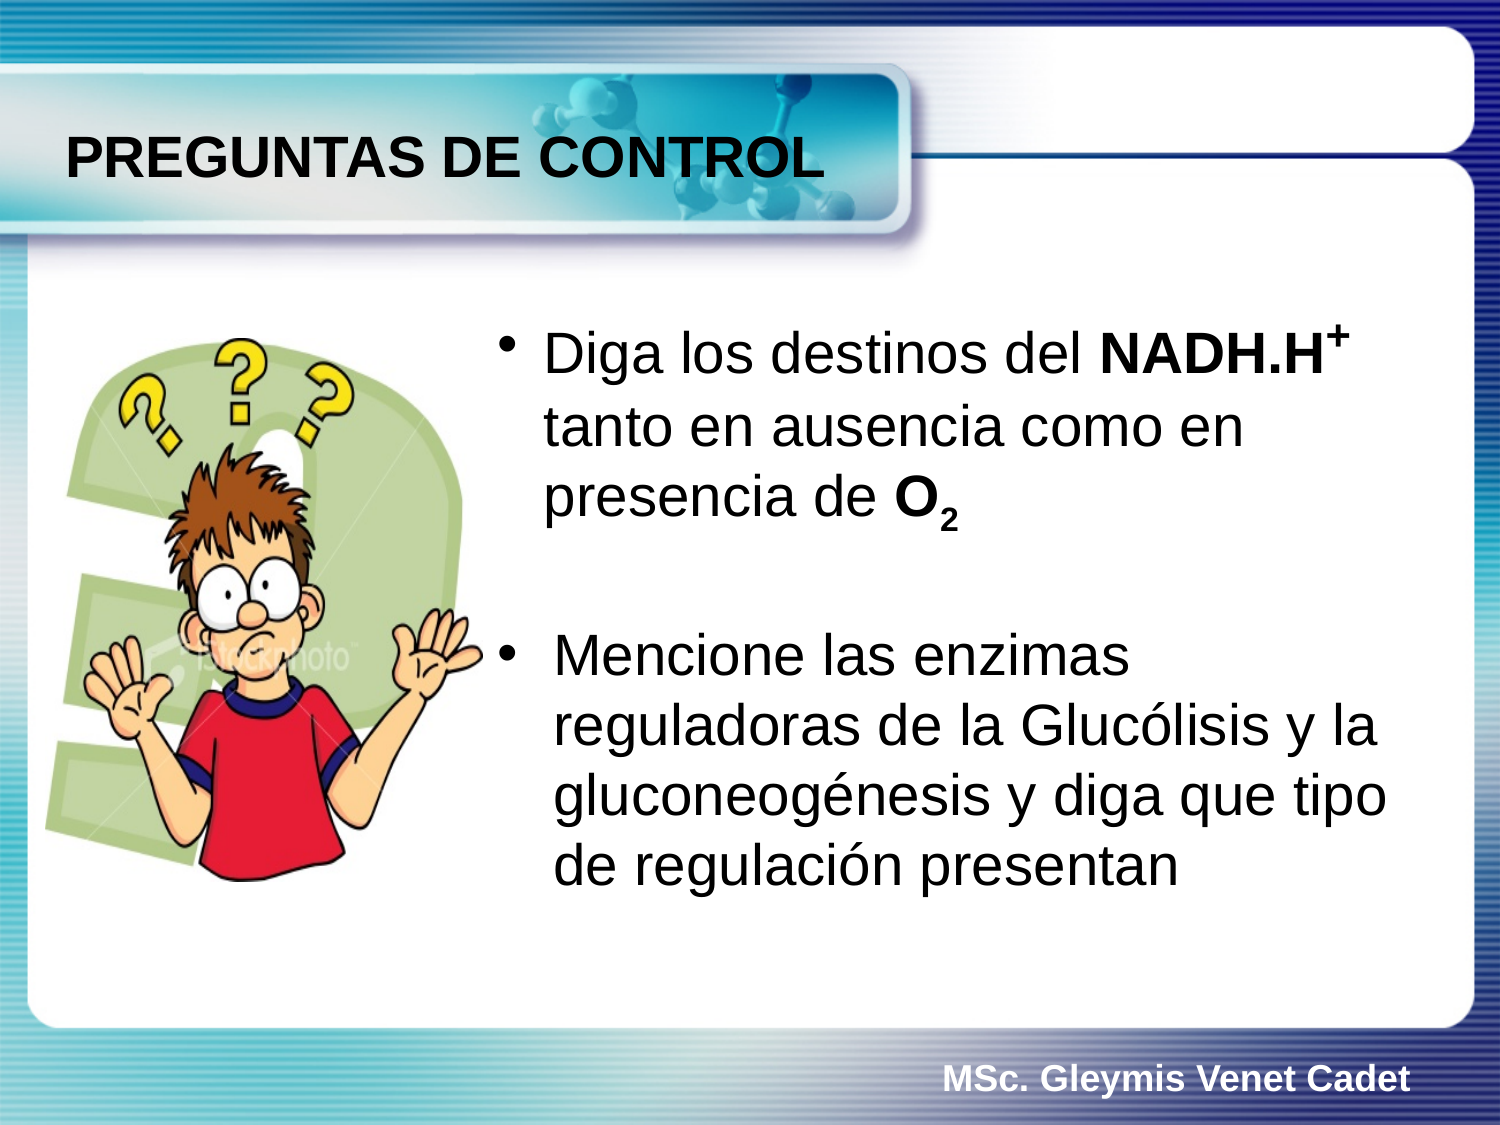

# PREGUNTAS DE CONTROL
Diga los destinos del NADH.H+ tanto en ausencia como en presencia de O2
Mencione las enzimas reguladoras de la Glucólisis y la gluconeogénesis y diga que tipo de regulación presentan
MSc. Gleymis Venet Cadet